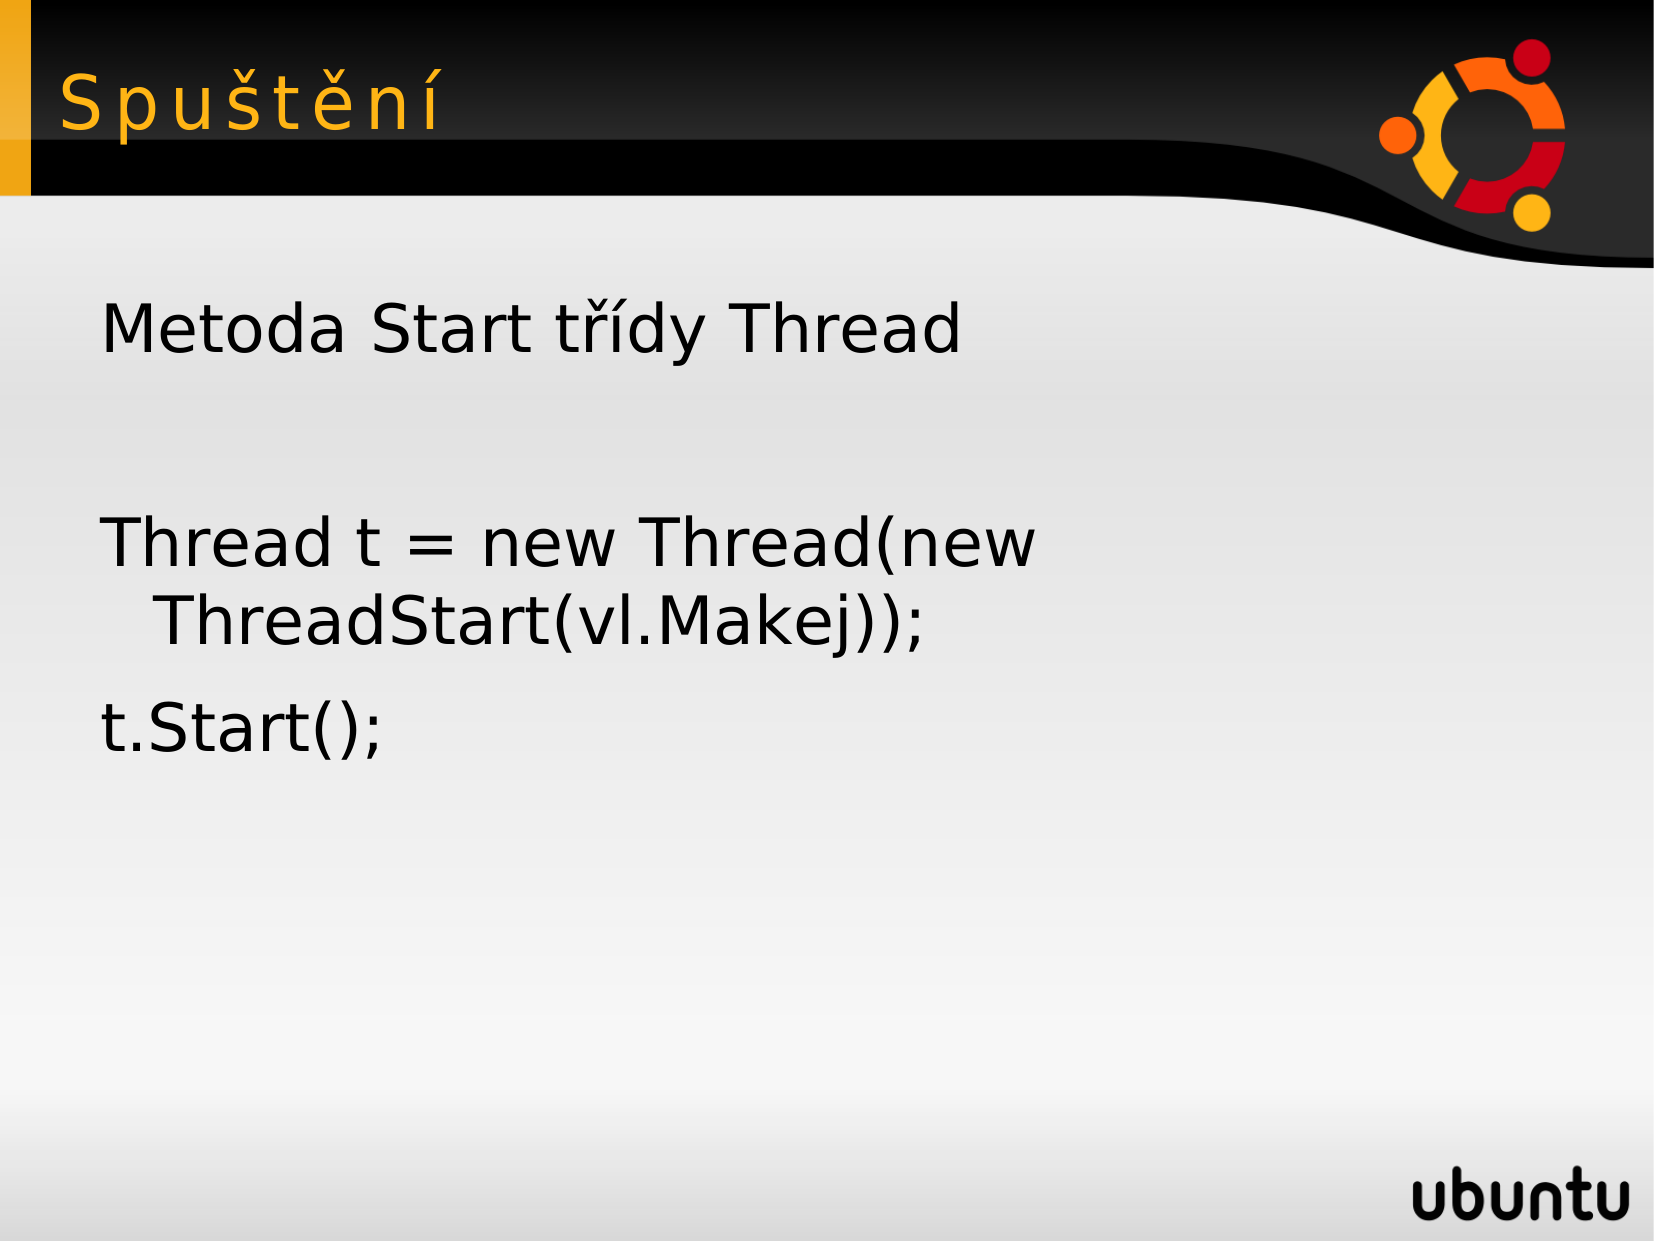

# Spuštění
Metoda Start třídy Thread
Thread t = new Thread(new ThreadStart(vl.Makej));
t.Start();